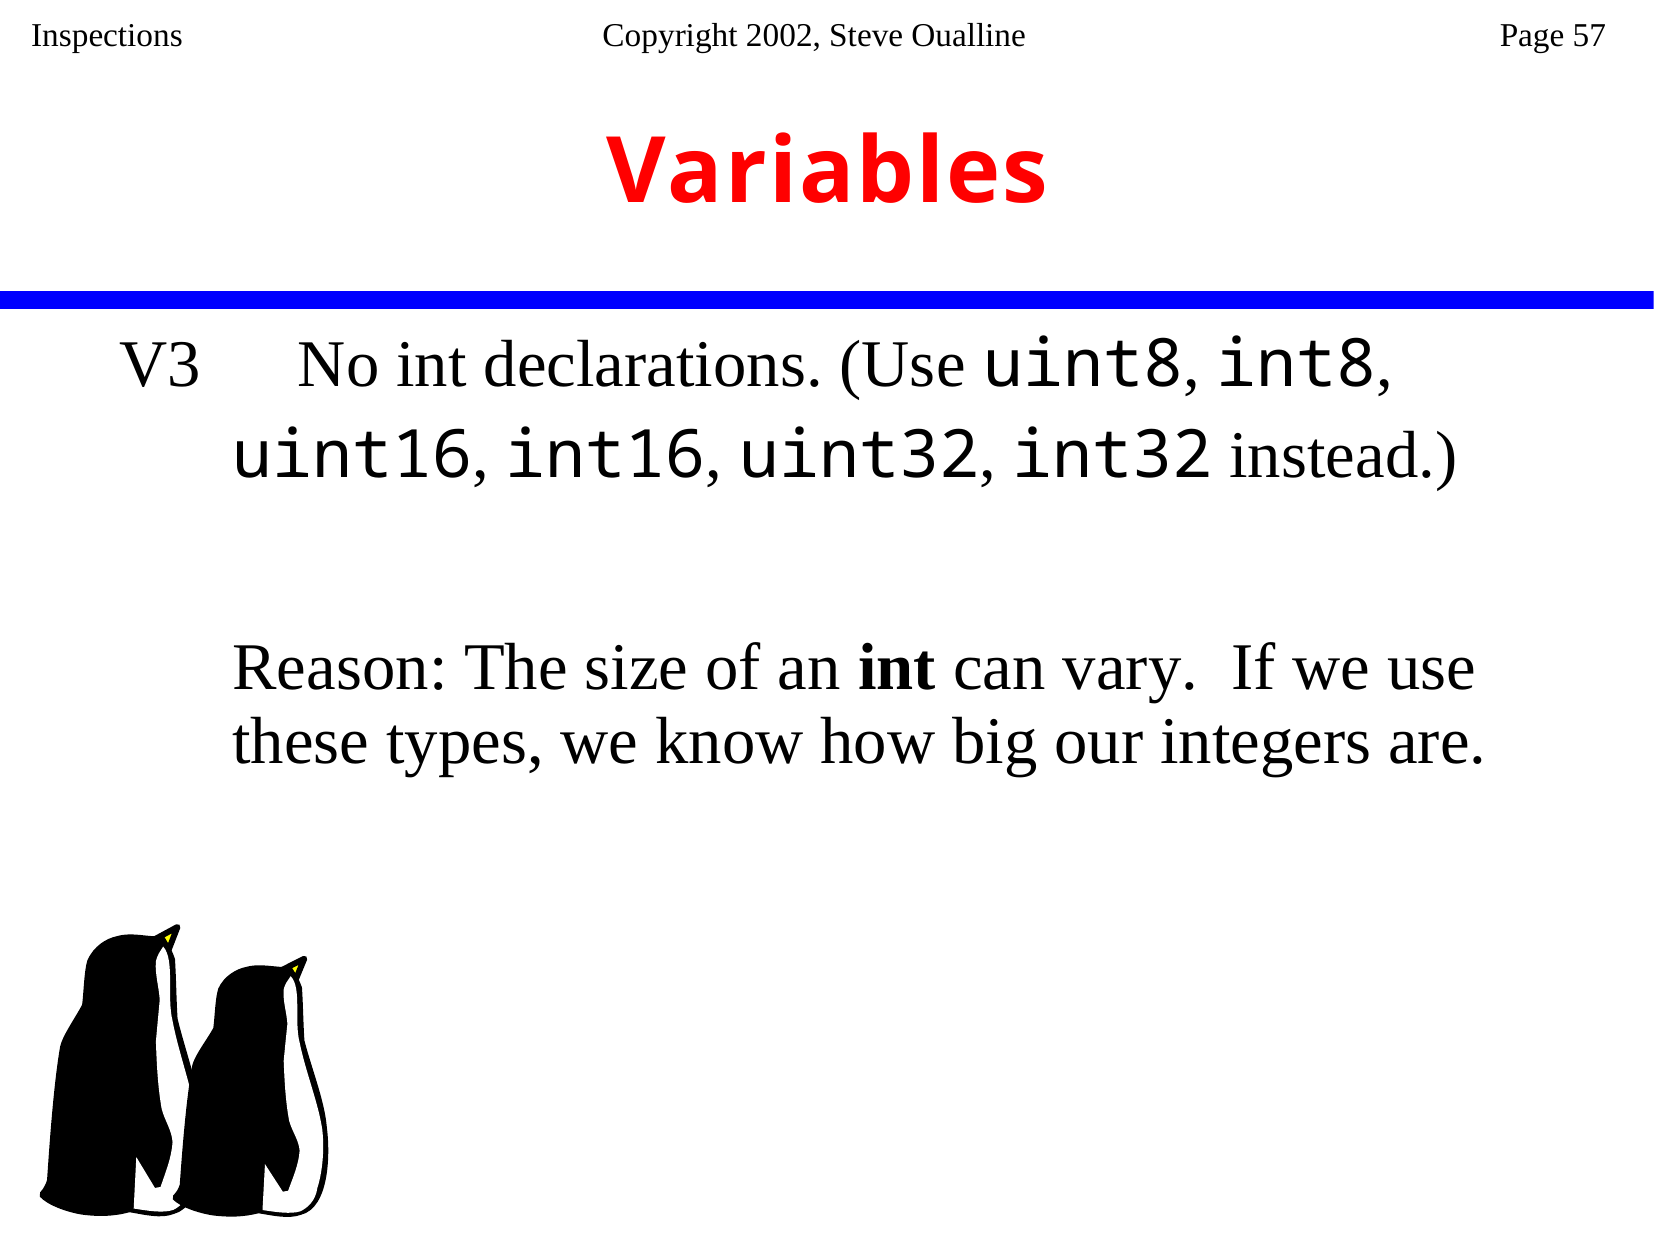

# Variables
V3 	No int declarations. (Use uint8, int8, uint16, int16, uint32, int32 instead.)
Reason: The size of an int can vary. If we use these types, we know how big our integers are.